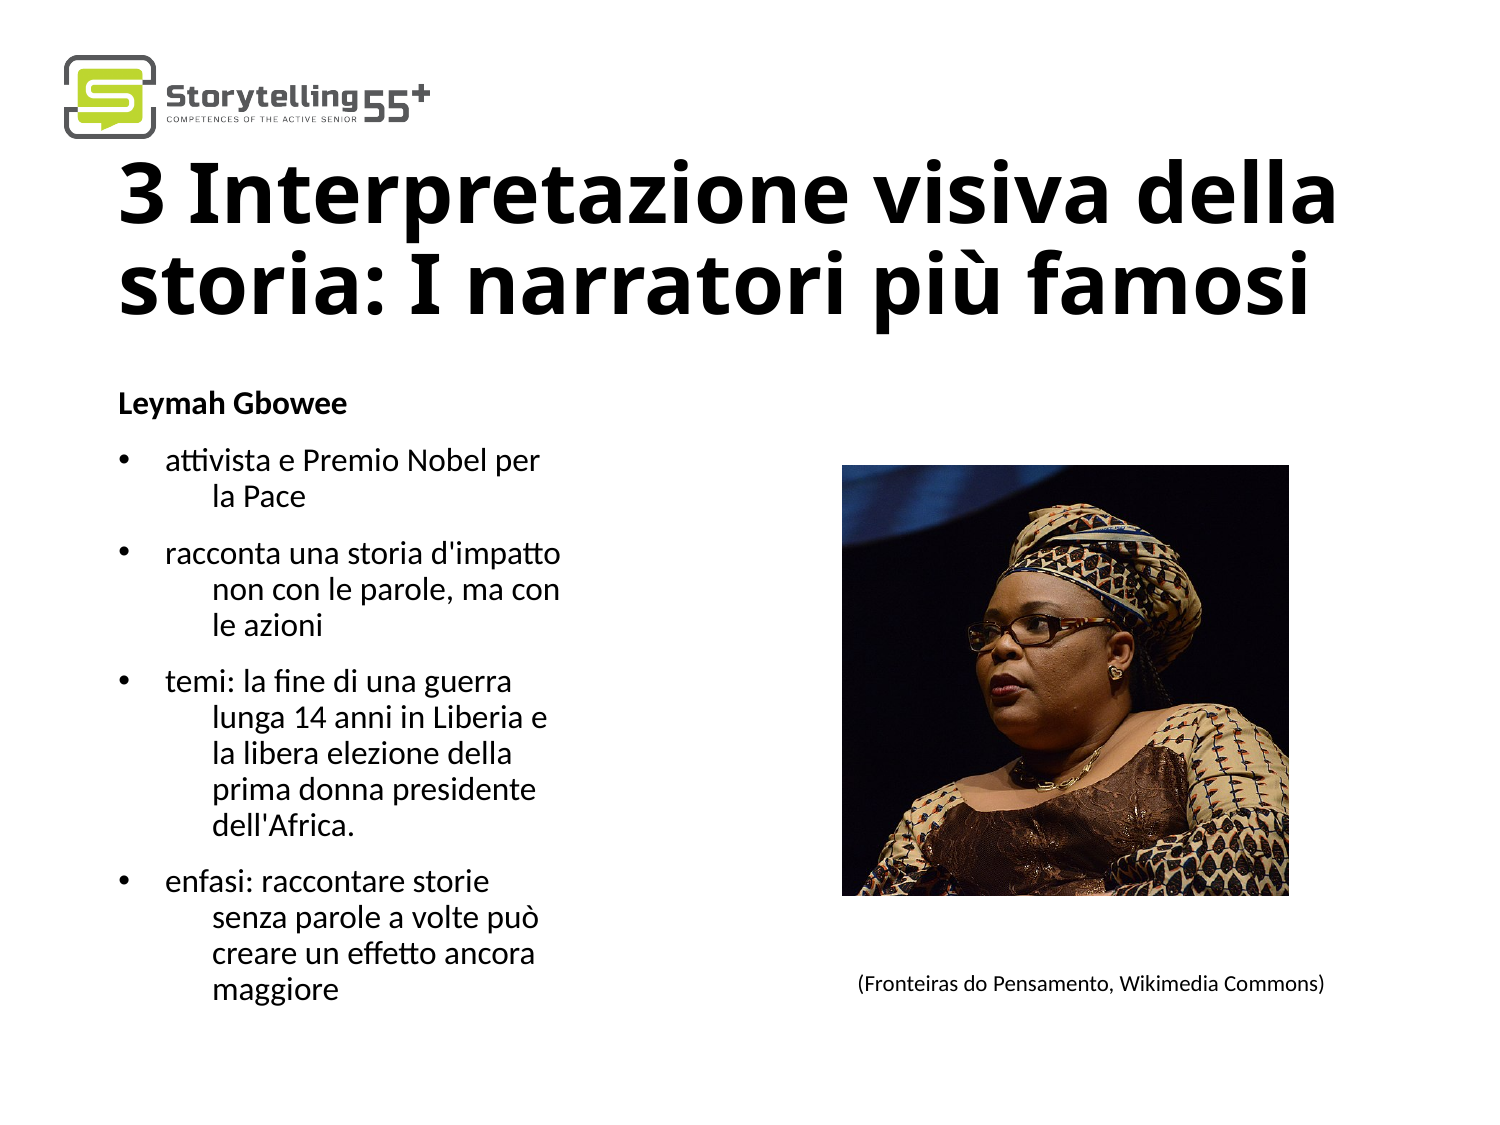

# 3 Interpretazione visiva della storia: I narratori più famosi
Leymah Gbowee
attivista e Premio Nobel per la Pace
racconta una storia d'impatto non con le parole, ma con le azioni
temi: la fine di una guerra lunga 14 anni in Liberia e la libera elezione della prima donna presidente dell'Africa.
enfasi: raccontare storie senza parole a volte può creare un effetto ancora maggiore
(Fronteiras do Pensamento, Wikimedia Commons)